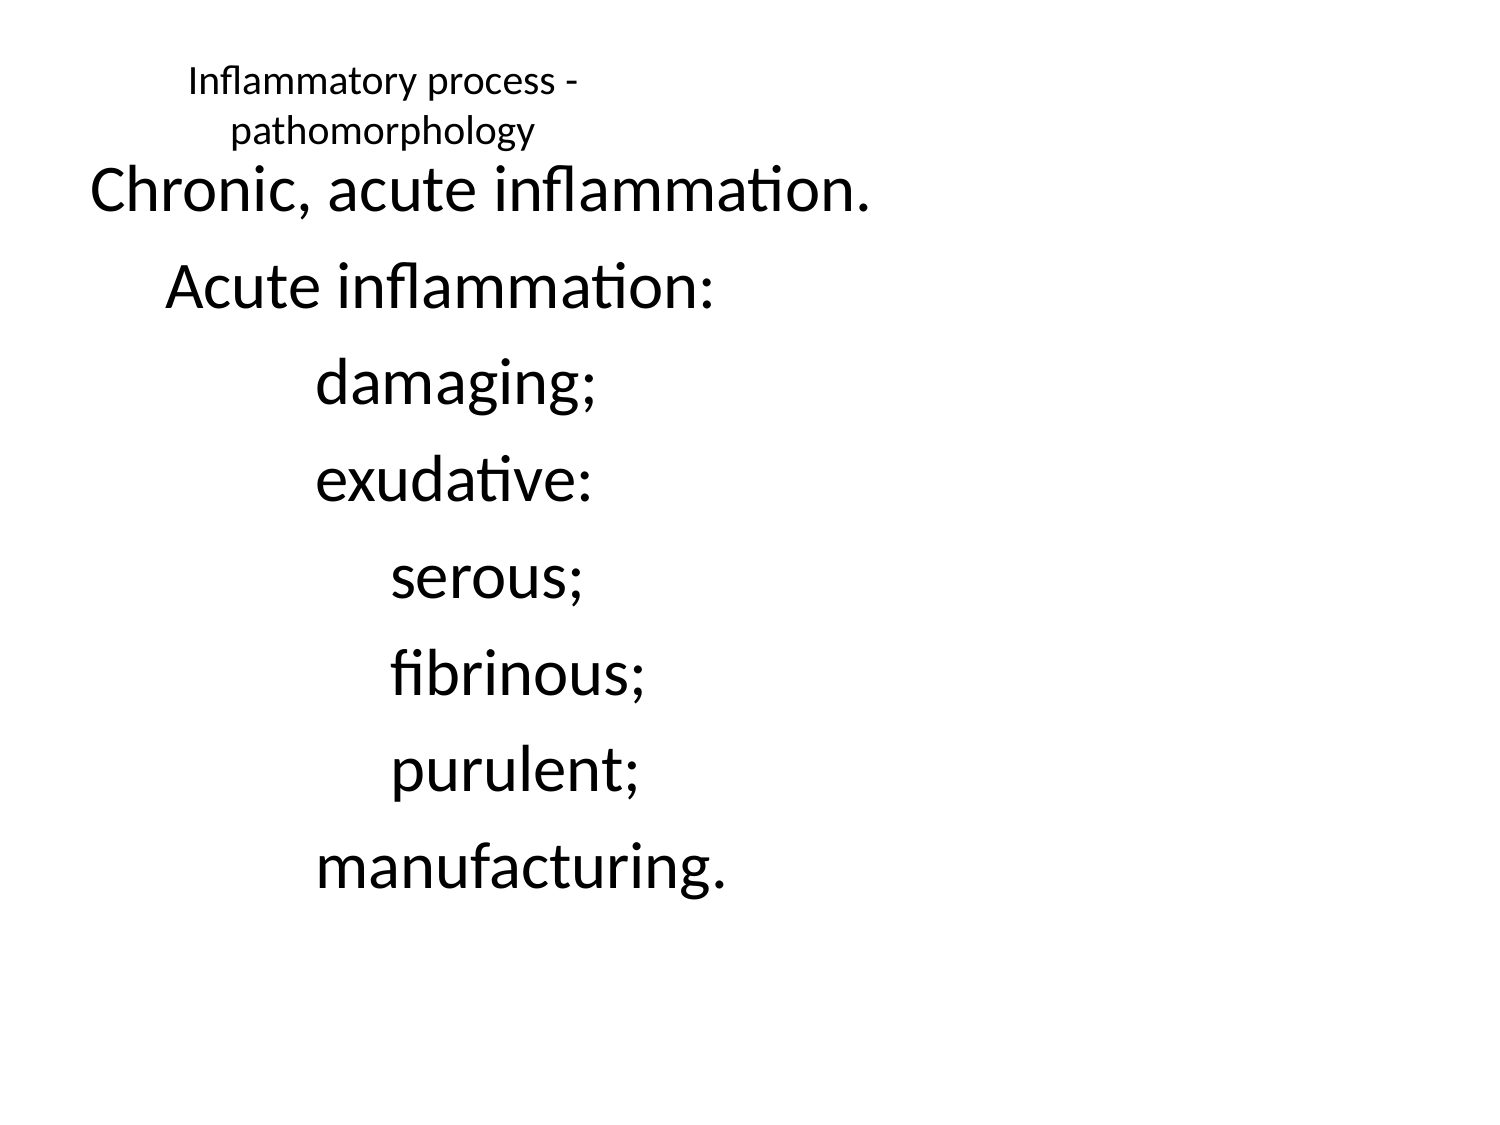

# Inflammatory process - pathomorphology
Chronic, acute inflammation.
	Acute inflammation:
			damaging;
			exudative:
				serous;
				fibrinous;
				purulent;
			manufacturing.